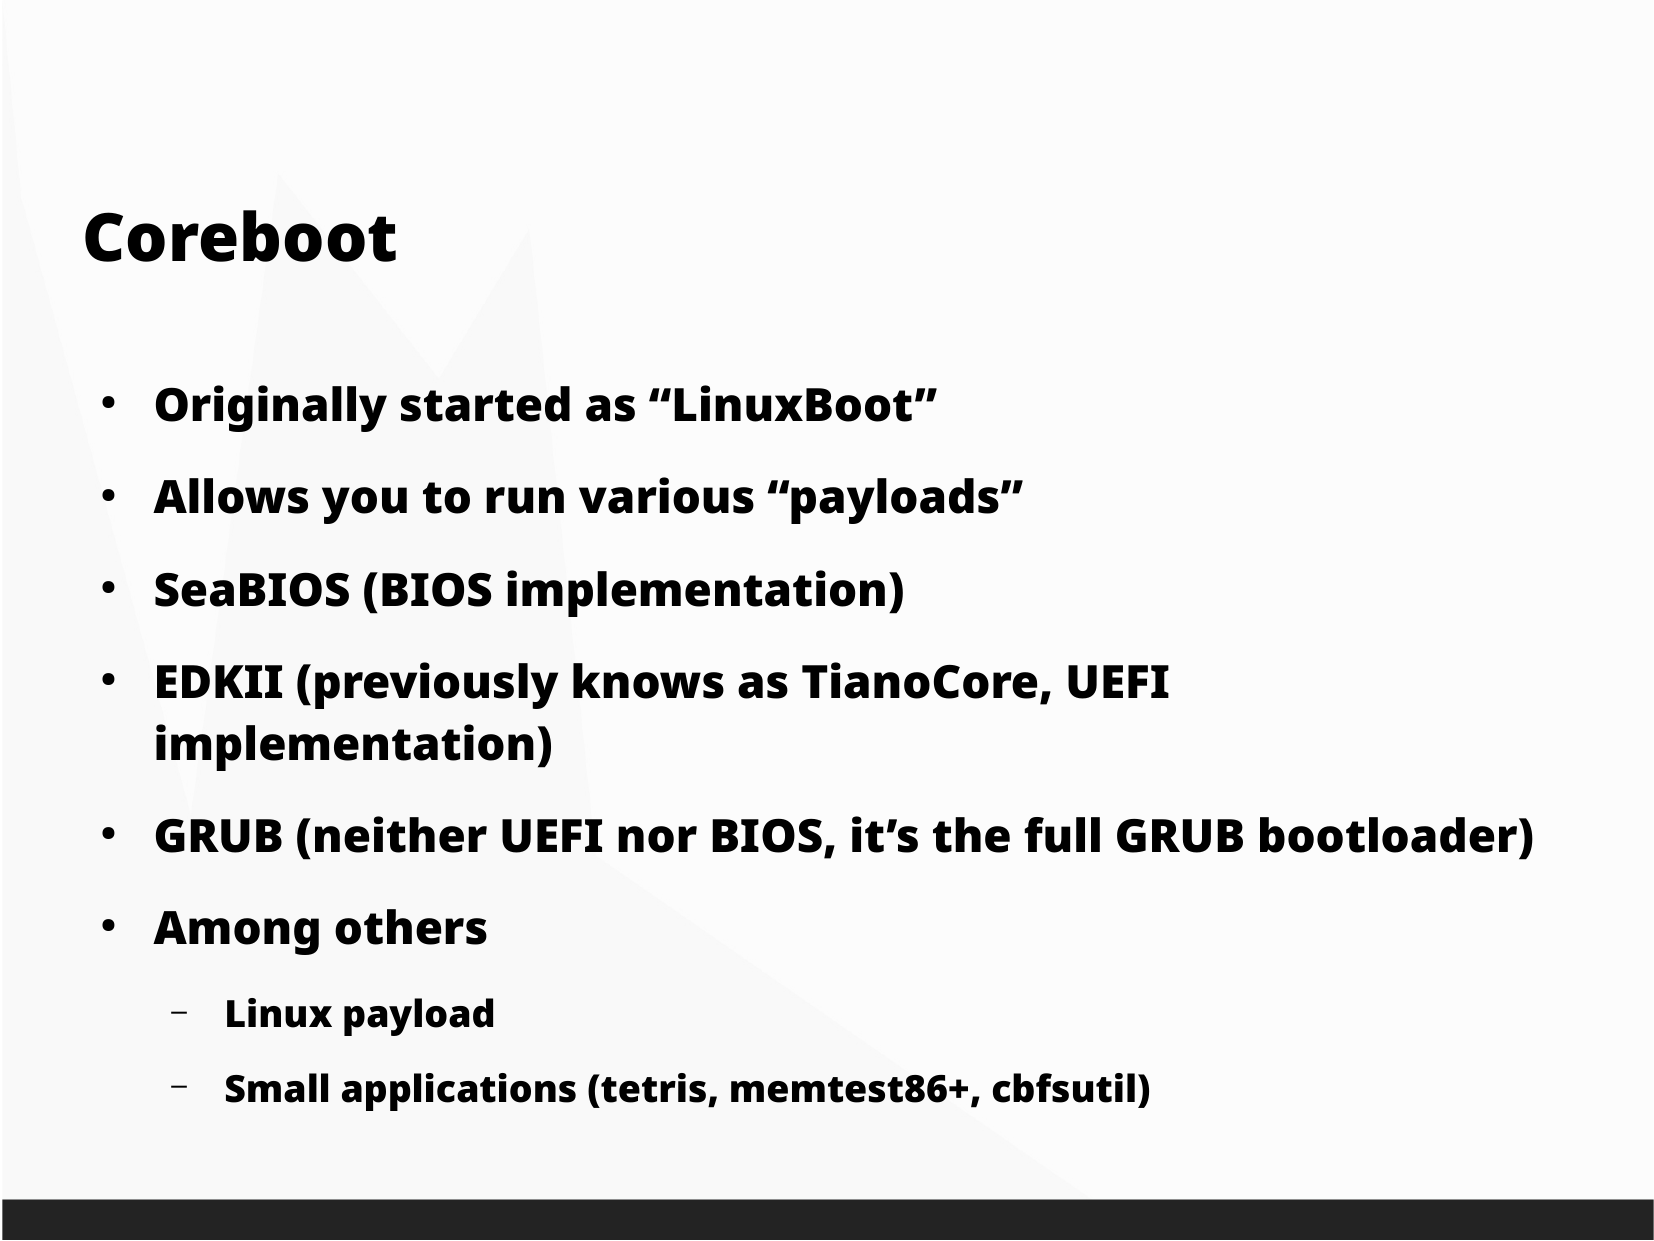

# Coreboot
Originally started as “LinuxBoot”
Allows you to run various “payloads”
SeaBIOS (BIOS implementation)
EDKII (previously knows as TianoCore, UEFI implementation)
GRUB (neither UEFI nor BIOS, it’s the full GRUB bootloader)
Among others
Linux payload
Small applications (tetris, memtest86+, cbfsutil)